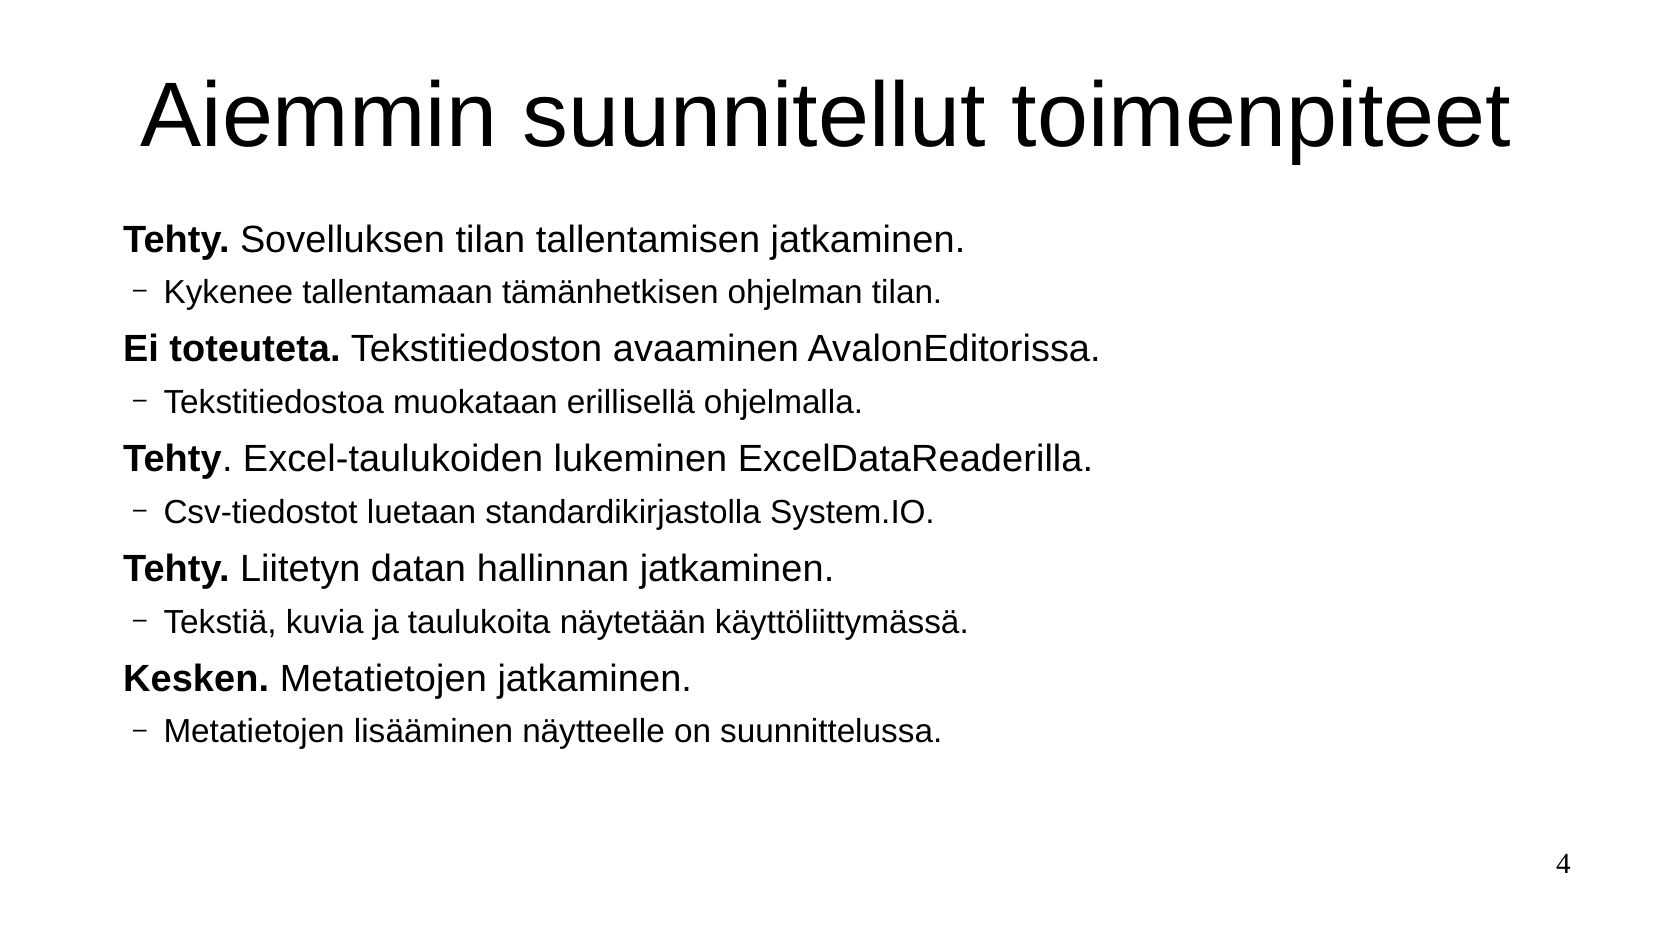

# Aiemmin suunnitellut toimenpiteet
Tehty. Sovelluksen tilan tallentamisen jatkaminen.
Kykenee tallentamaan tämänhetkisen ohjelman tilan.
Ei toteuteta. Tekstitiedoston avaaminen AvalonEditorissa.
Tekstitiedostoa muokataan erillisellä ohjelmalla.
Tehty. Excel-taulukoiden lukeminen ExcelDataReaderilla.
Csv-tiedostot luetaan standardikirjastolla System.IO.
Tehty. Liitetyn datan hallinnan jatkaminen.
Tekstiä, kuvia ja taulukoita näytetään käyttöliittymässä.
Kesken. Metatietojen jatkaminen.
Metatietojen lisääminen näytteelle on suunnittelussa.
4